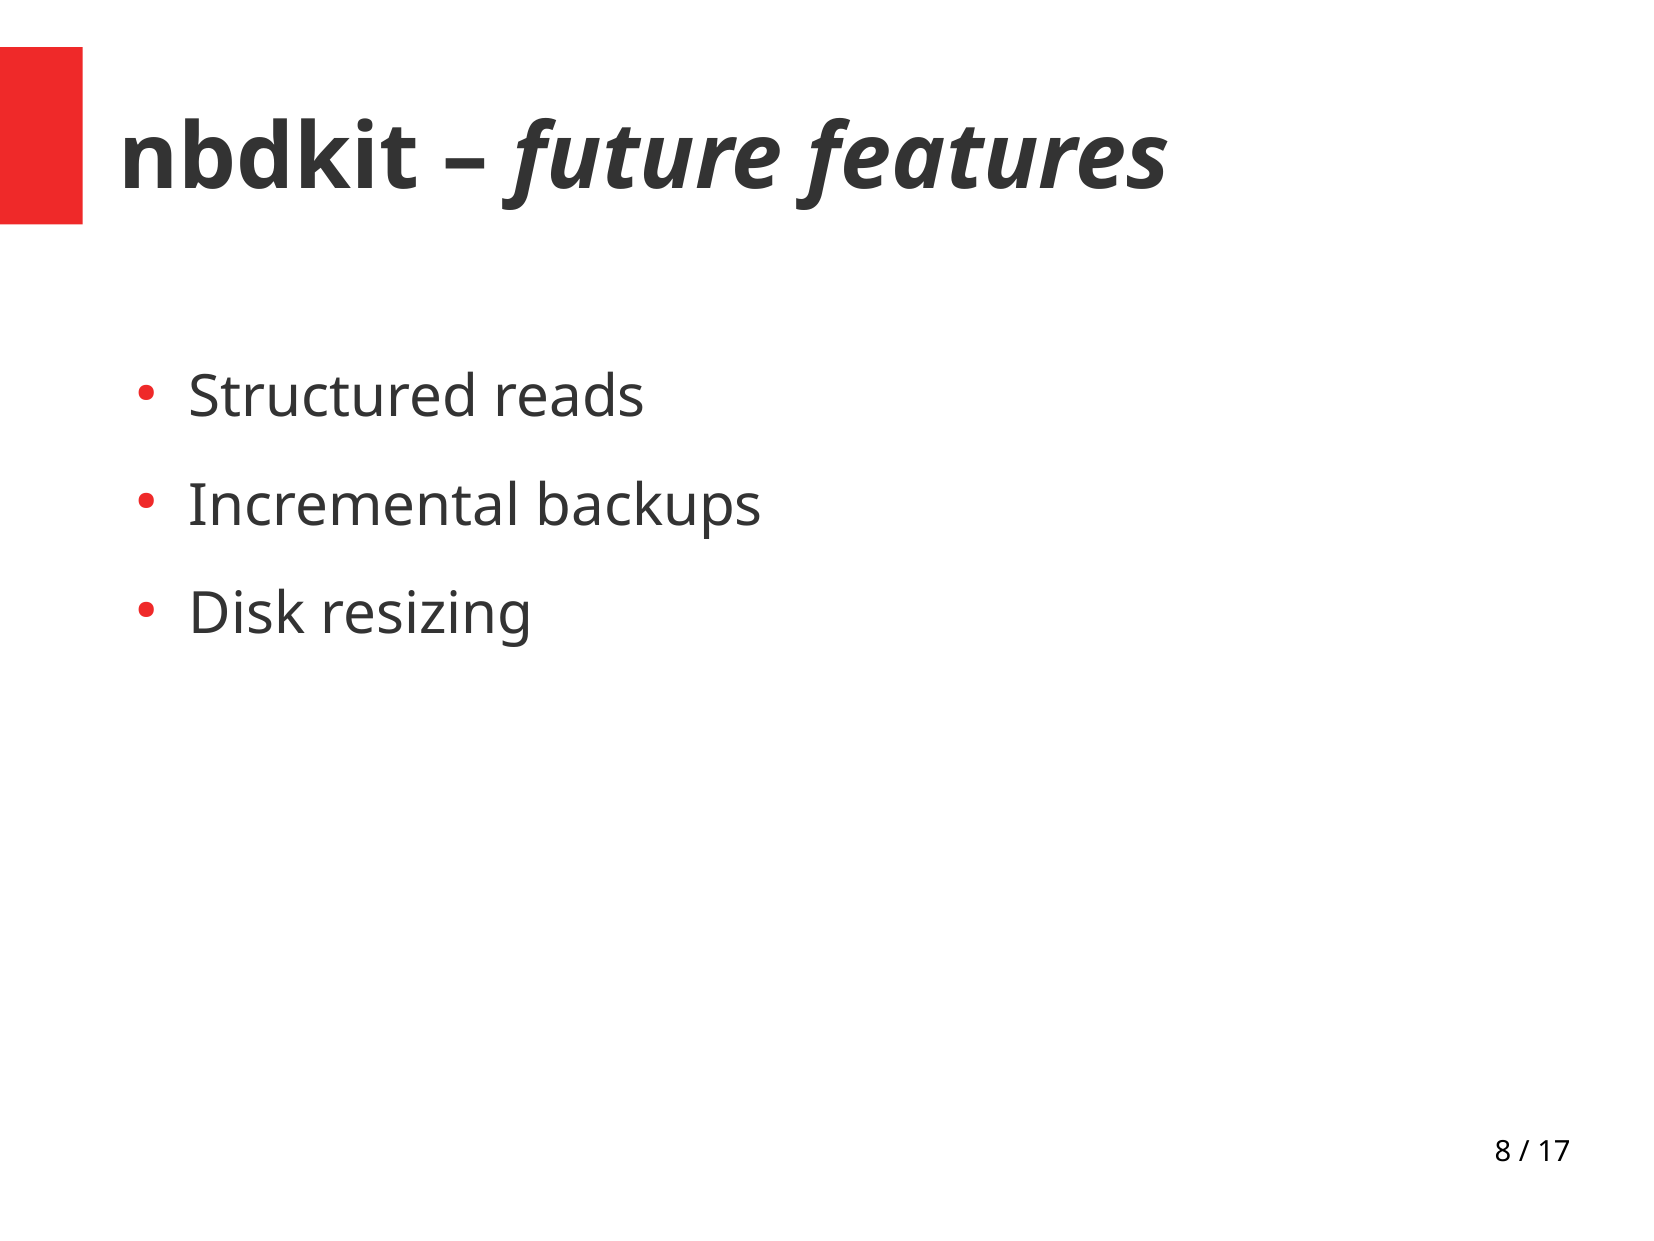

# nbdkit – future features
Structured reads
Incremental backups
Disk resizing
8